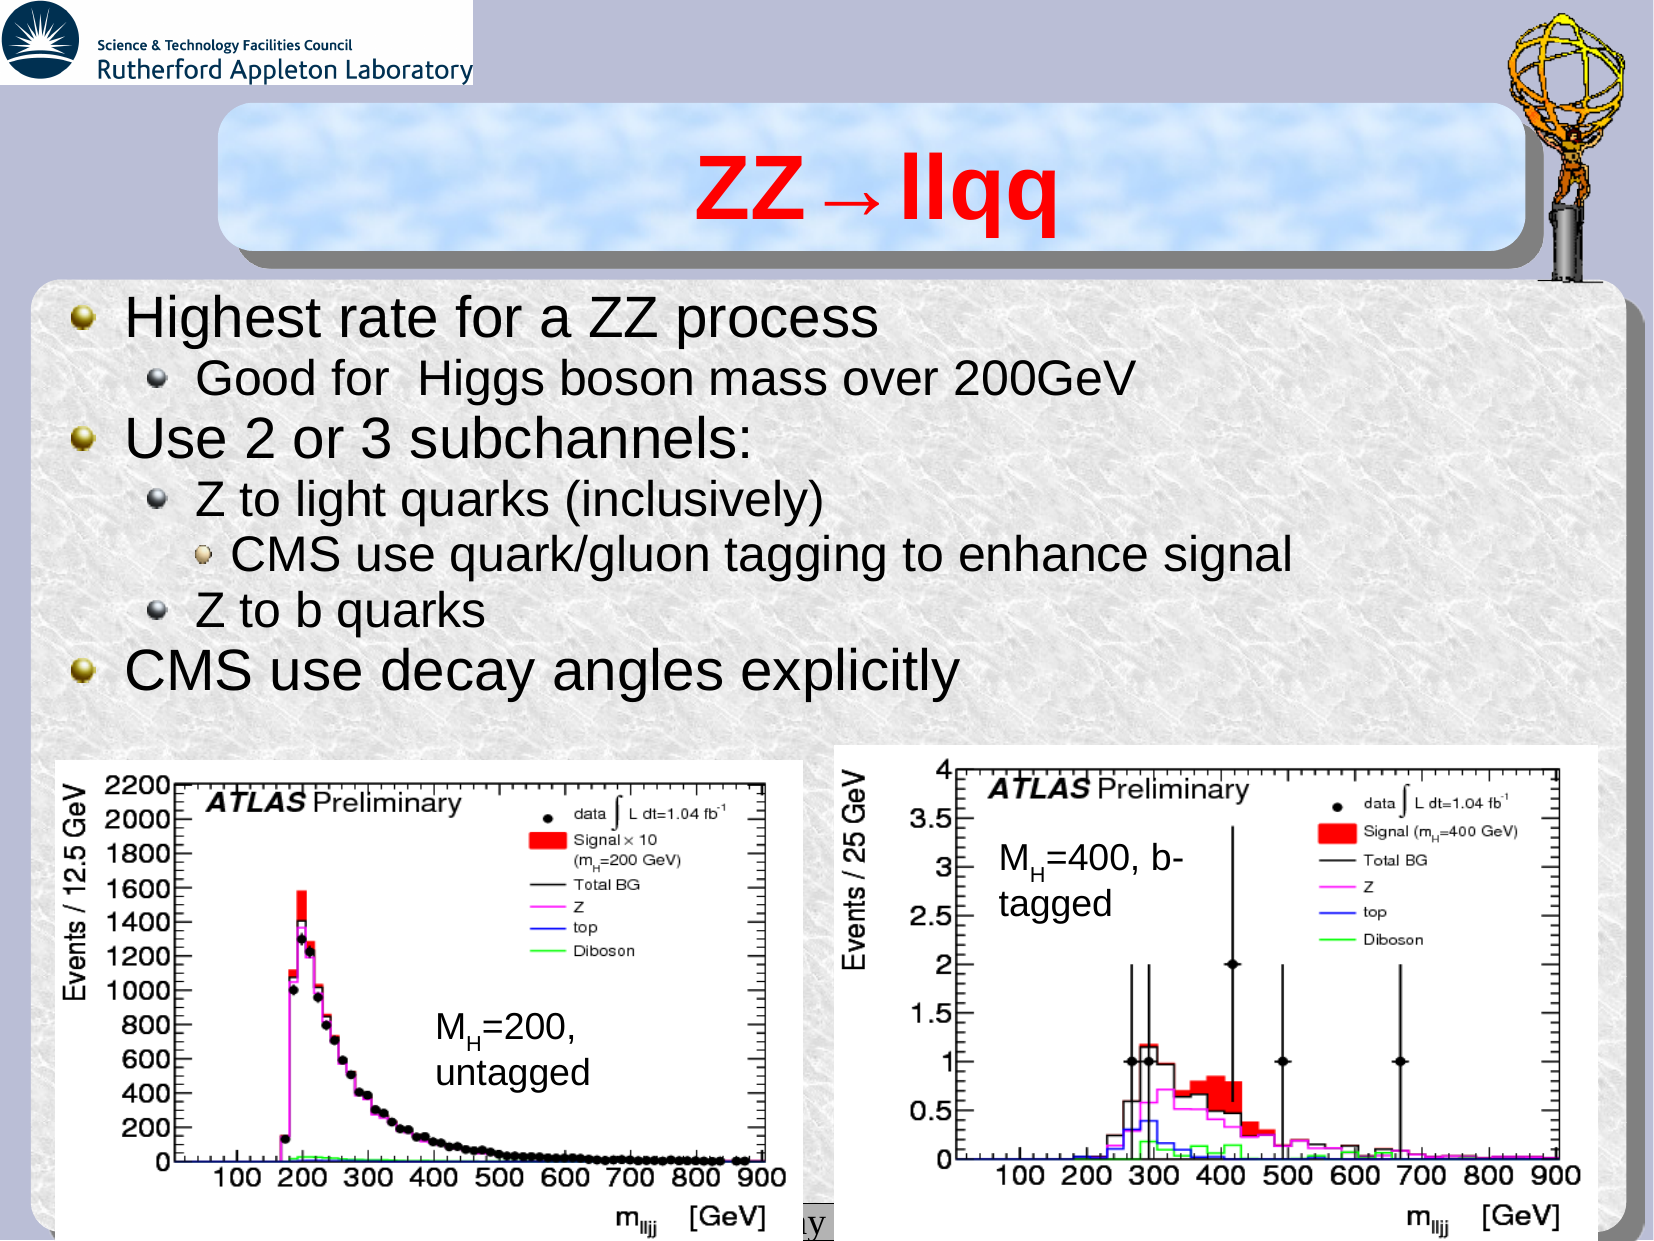

# ZZ→llqq
Highest rate for a ZZ process
Good for Higgs boson mass over 200GeV
Use 2 or 3 subchannels:
Z to light quarks (inclusively)
CMS use quark/gluon tagging to enhance signal
Z to b quarks
CMS use decay angles explicitly
MH=400, b-tagged
MH=200, untagged